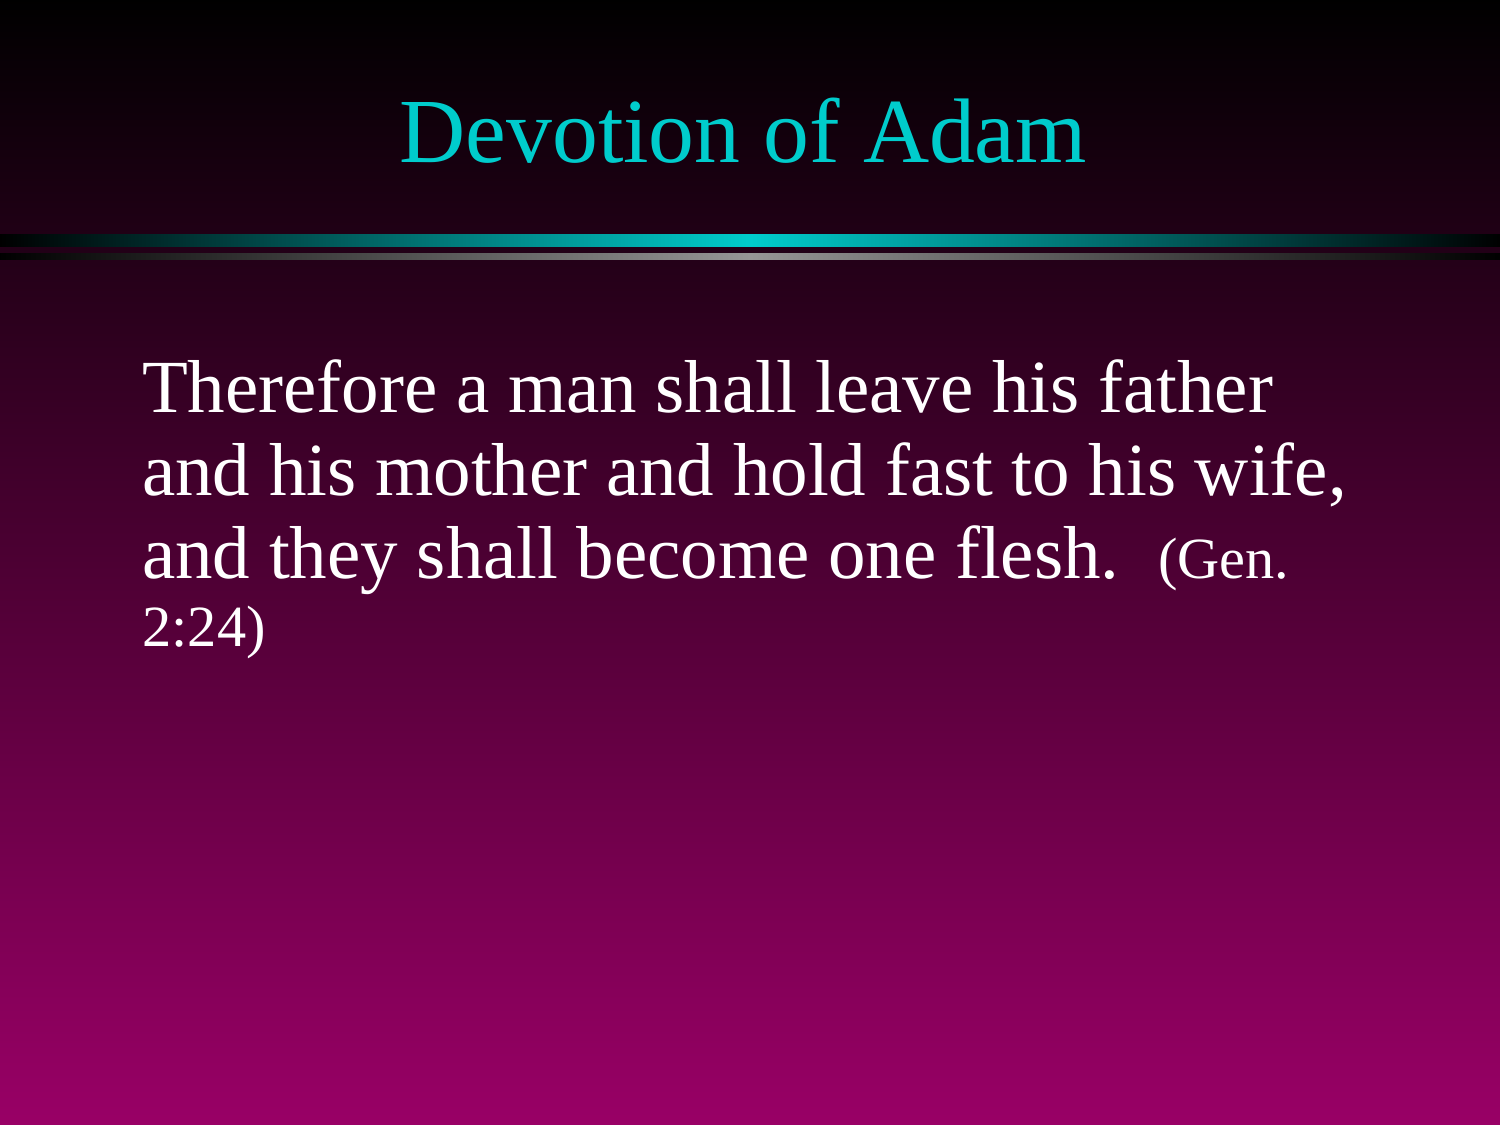

# Devotion of Adam
Therefore a man shall leave his father and his mother and hold fast to his wife, and they shall become one flesh. (Gen. 2:24)